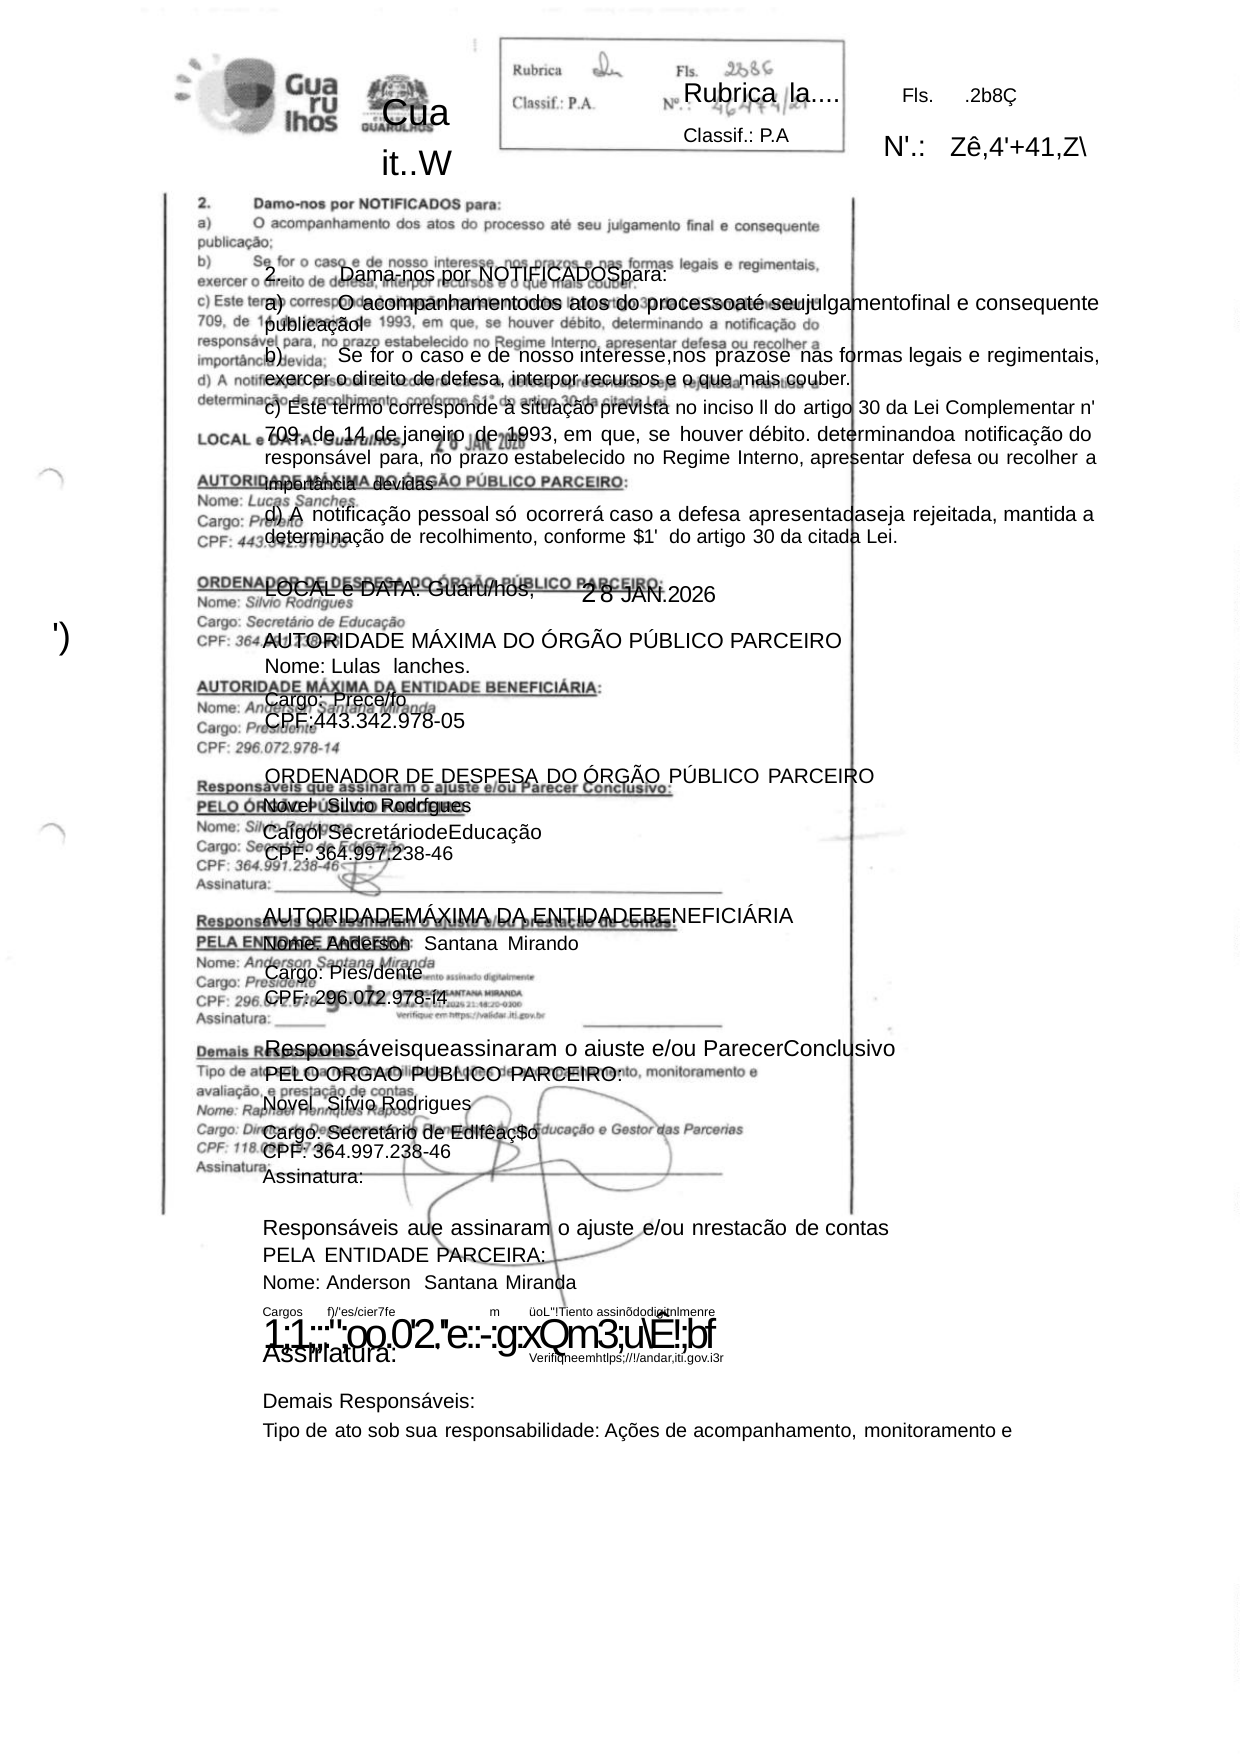

Rubrica la....
Classif.: P.A
Fls.
.2b8Ç
Cua
it..W
N'.: Zê,4'+41,Z\
2.
Dama-nos por NOTIFICADOSpara:
a)
O acompanhamentodos atos do processoaté seujulgamentofinal e consequente
publicaçãol
b)
Se for o caso e de nosso interesse,nos prazose nas formas legais e regimentais,
exercer o direito de defesa, interpor recursos e o que mais couber.
c) Este termo corresponde à situação prevista no inciso ll do artigo 30 da Lei Complementar n'
709, de 14 de janeiro de 1993, em que, se houver débito. determinandoa notificação do
responsável para, no prazo estabelecido no Regime Interno, apresentar defesa ou recolher a
importância devidas
d) A notificação pessoal só ocorrerá caso a defesa apresentadaseja rejeitada, mantida a
determinação de recolhimento, conforme $1' do artigo 30 da citada Lei.
LOCAL e DATA: Guaru/hos,
28 JAN.2026
')
AUTORIDADE MÁXIMA DO ÓRGÃO PÚBLICO PARCEIRO
Nome: Lulas lanches.
Cargo: Prece/fo
CPF:443.342.978-05
ORDENADOR DE DESPESA DO ÓRGÃO PÚBLICO PARCEIRO
Novel Silvio Rodrfgues
Caígol SecretáriodeEducação
CPF: 364.997.238-46
AUTORIDADEMÁXIMA DA ENTIDADEBENEFICIÁRIA
Nome. Anderson Santana Mirando
Cargo: Pies/dente
CPF: 296.072.978-í4
Responsáveisqueassinaram o aiuste e/ou ParecerConclusivo
PELO ORGAO PUBLICO PARCEIRO:
Novel Sifvio Rodrigues
Cargo. Secretário de Edlfêaç$o
CPF: 364.997.238-46
Assinatura:
Responsáveis aue assinaram o ajuste e/ou nrestacão de contas
PELA ENTIDADE PARCEIRA:
Nome: Anderson Santana Miranda
Cargos f)/'es/cier7fe
m
üoL''!Tiento assinõdodigitnlmenre
1;1;;:";oo.0'2.''e::-:g:xQm3;u\Ê!;bf
Asslrlatura:
'
Verifiqneemhtlps;//!/andar,iti.gov.i3r
Demais Responsáveis:
Tipo de ato sob sua responsabilidade: Ações de acompanhamento, monitoramento e